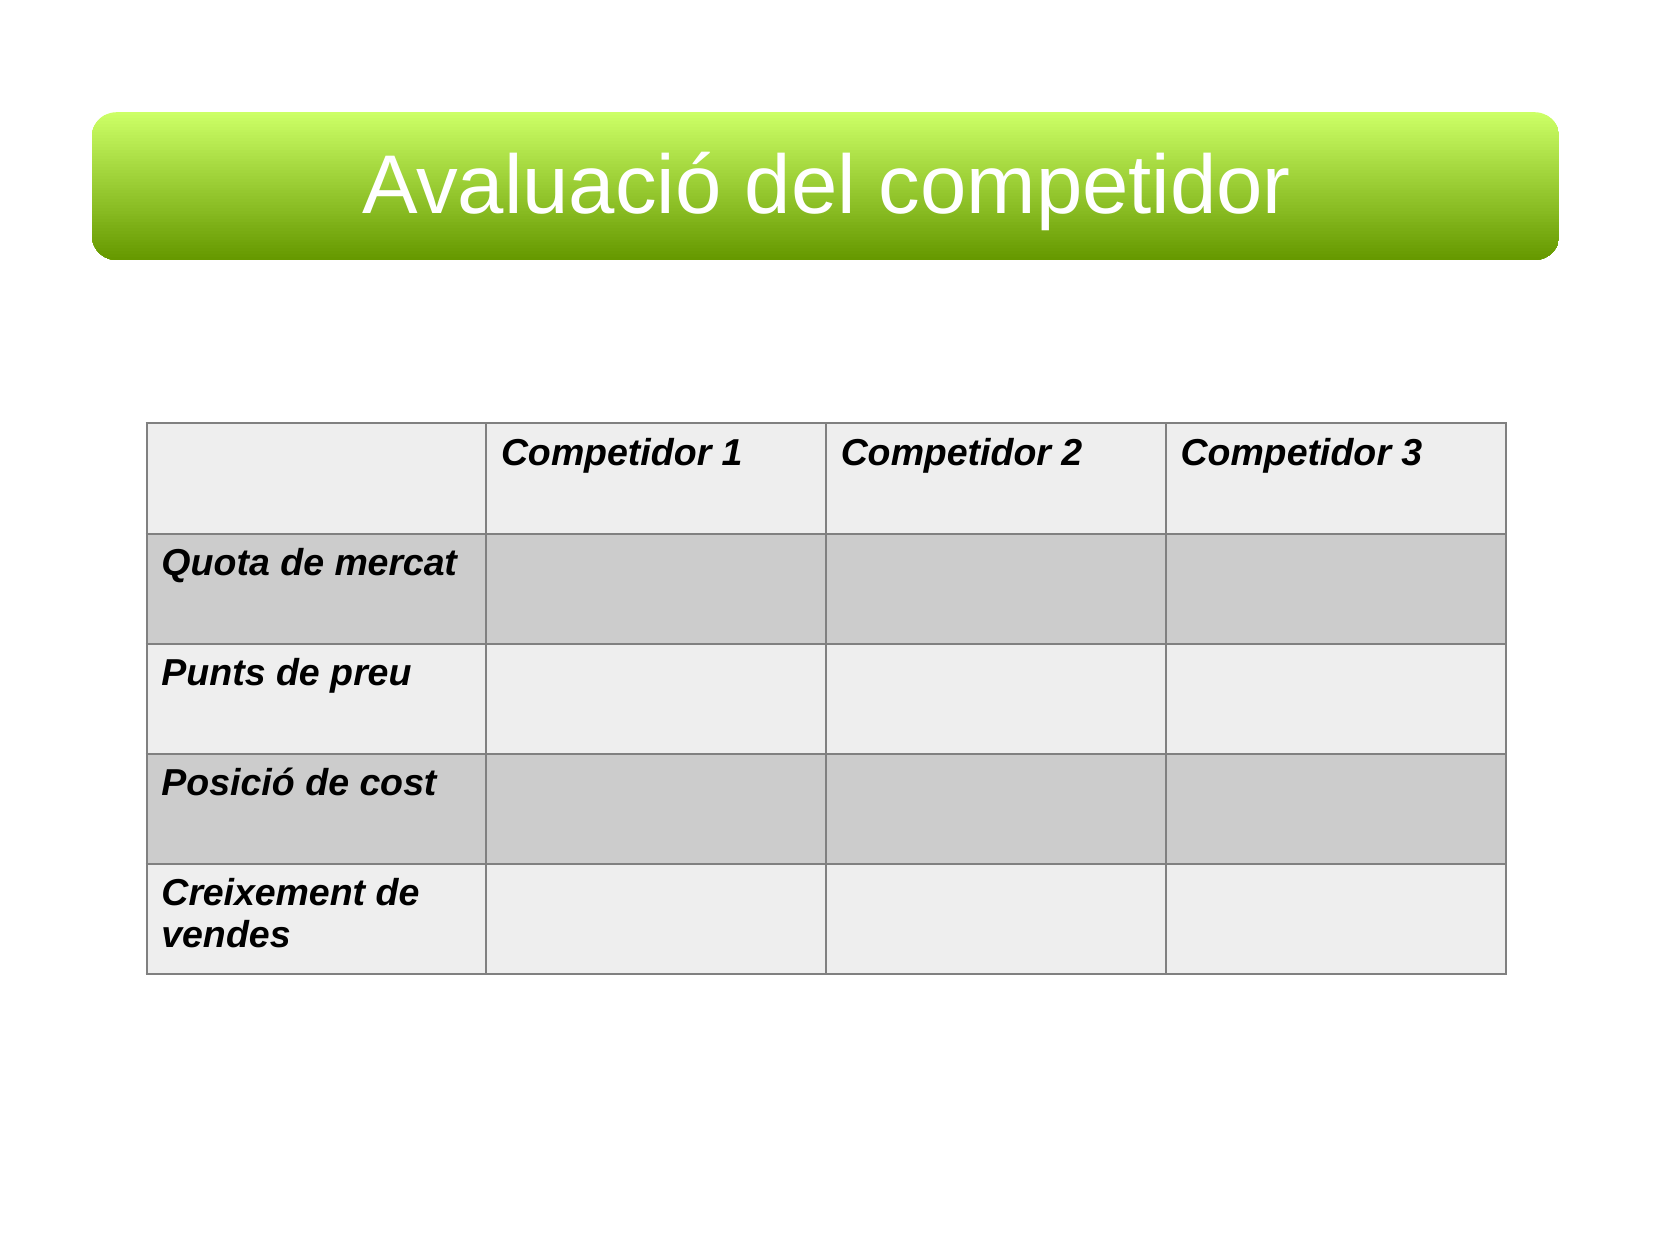

# Avaluació del competidor
| | Competidor 1 | Competidor 2 | Competidor 3 |
| --- | --- | --- | --- |
| Quota de mercat | | | |
| Punts de preu | | | |
| Posició de cost | | | |
| Creixement de vendes | | | |